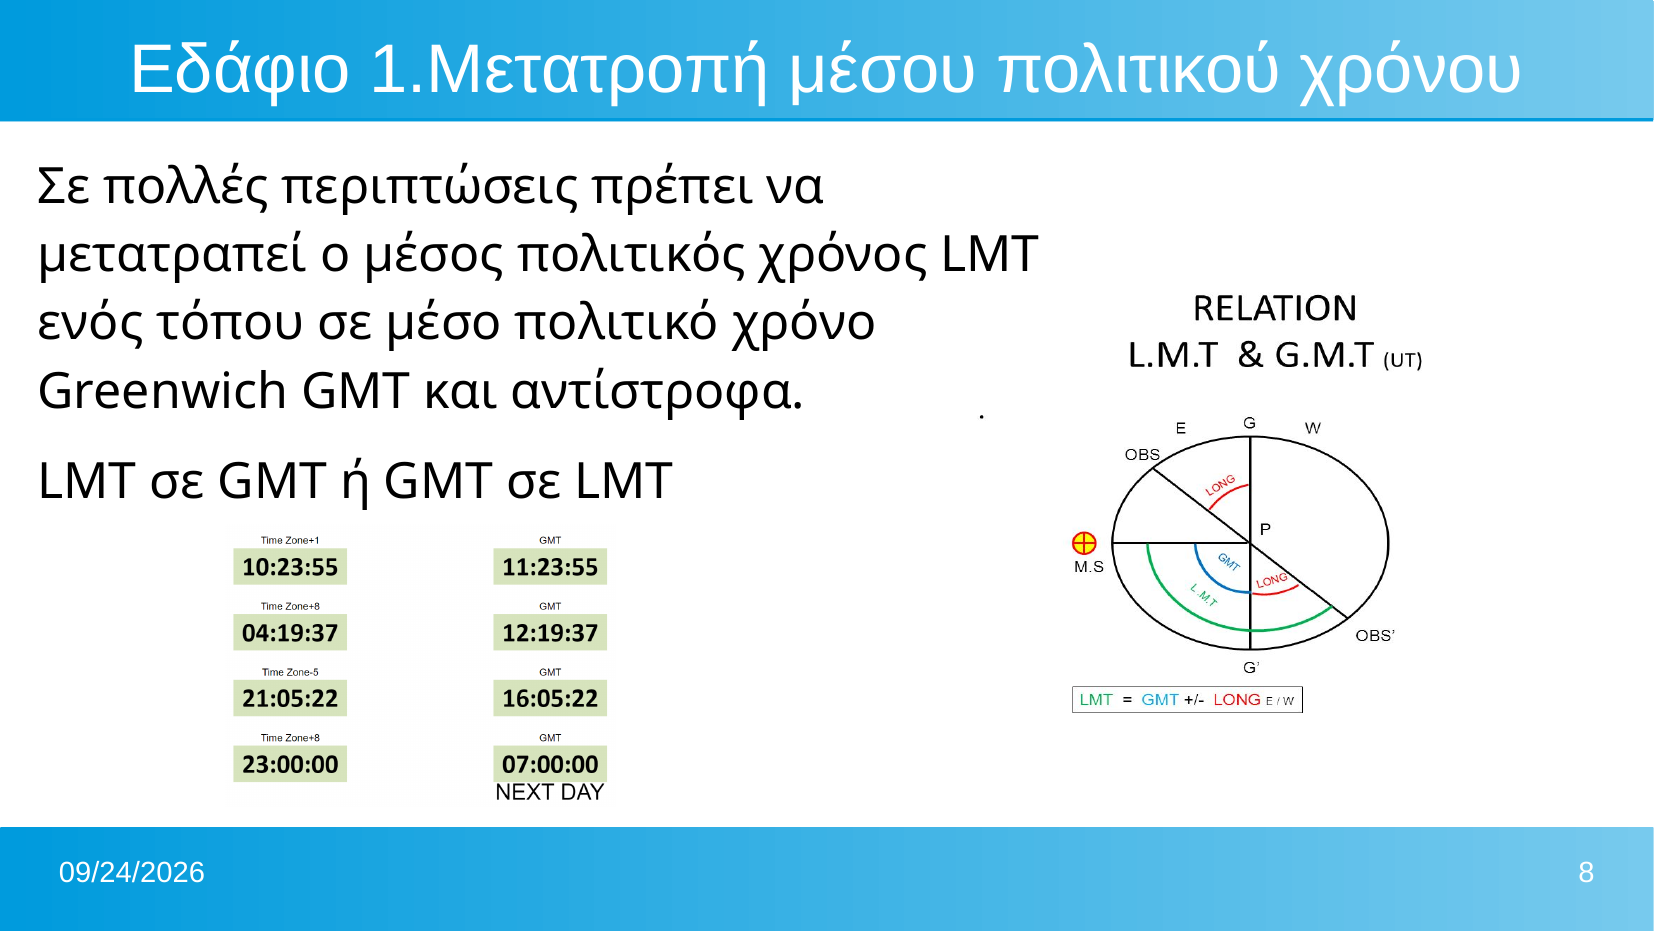

# Εδάφιο 1.Μετατροπή μέσου πολιτικού χρόνου
Σε πολλές περιπτώσεις πρέπει να μετατραπεί ο μέσος πολιτικός χρόνος LΜΤ ενός τόπου σε μέσο πολιτικό χρόνο Greenwich GΜΤ και αντίστροφα.
LMT σε GMT ή GMT σε LMT
8